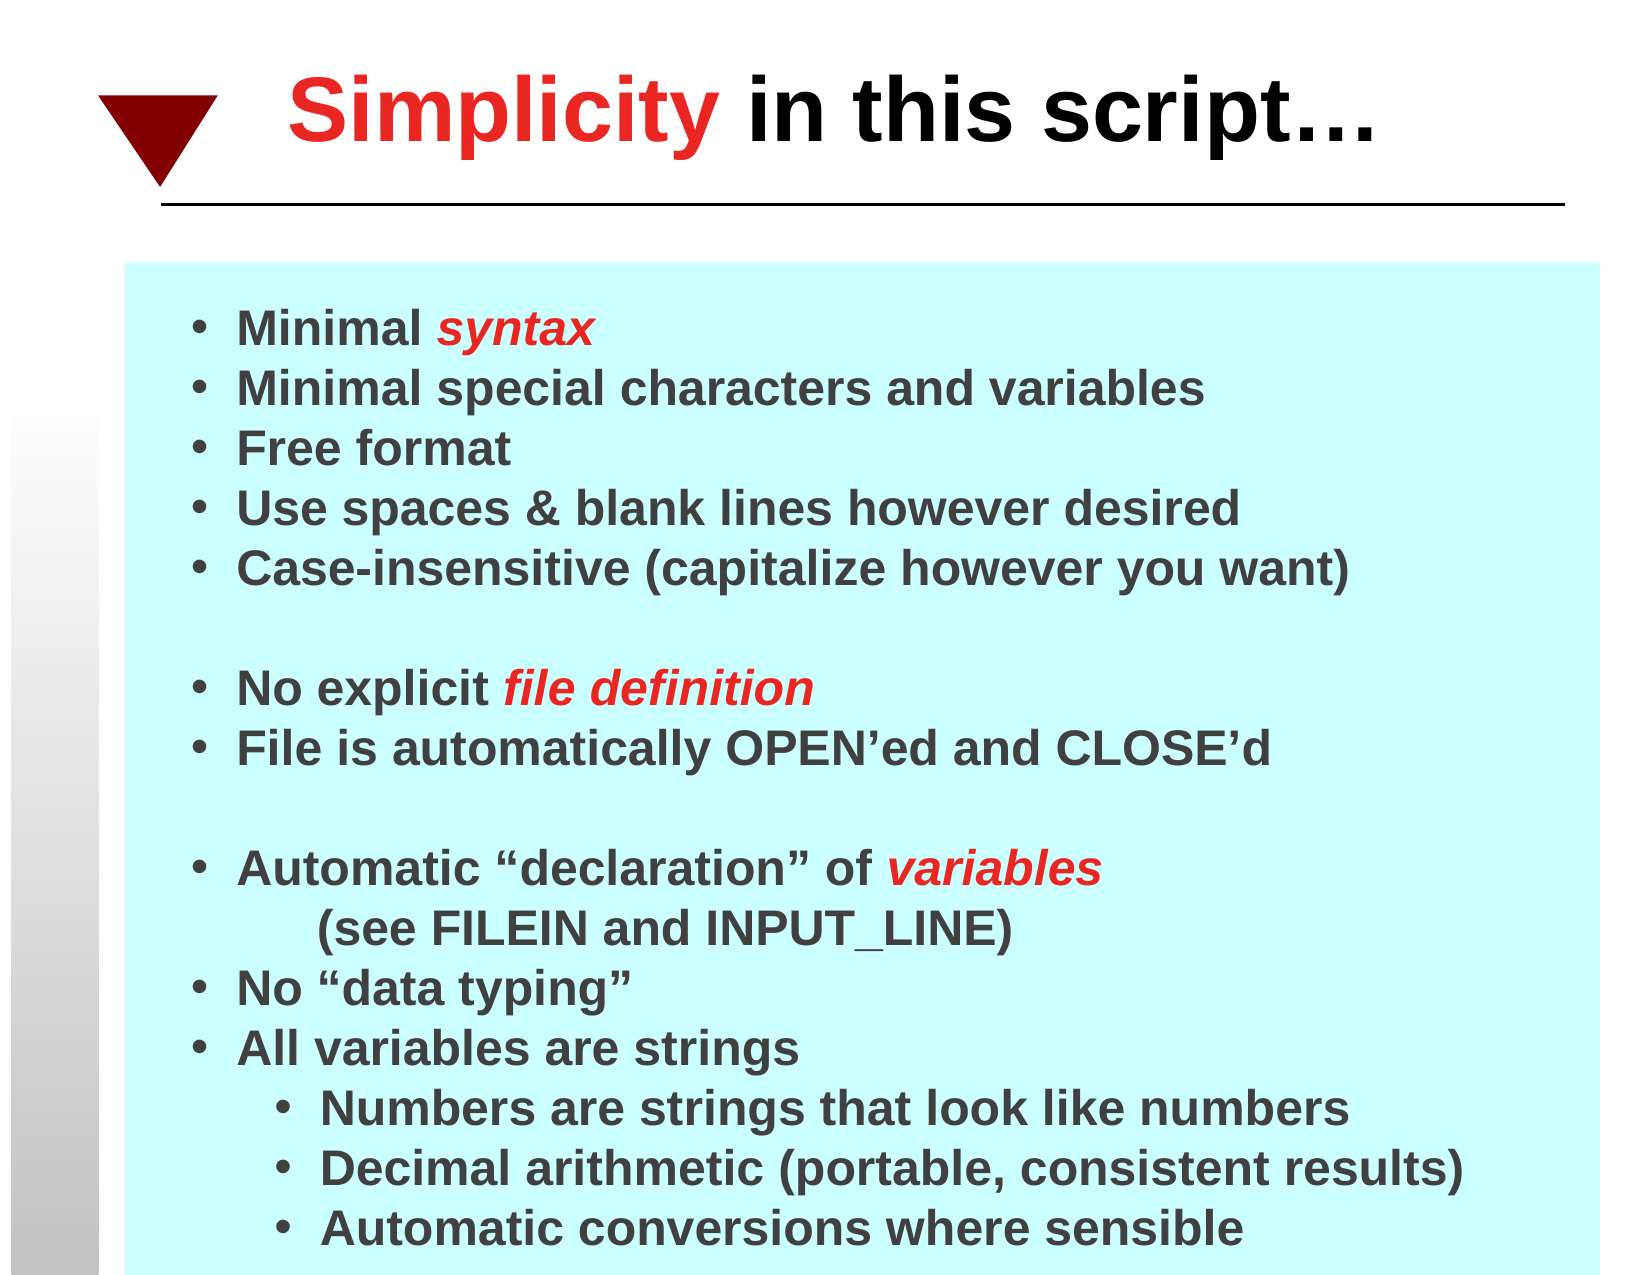

# Simplicity in this script…
 Minimal syntax
 Minimal special characters and variables
 Free format
 Use spaces & blank lines however desired
 Case-insensitive (capitalize however you want)
 No explicit file definition
 File is automatically OPEN’ed and CLOSE’d
 Automatic “declaration” of variables
 (see FILEIN and INPUT_LINE)
 No “data typing”
 All variables are strings
 Numbers are strings that look like numbers
 Decimal arithmetic (portable, consistent results)
 Automatic conversions where sensible